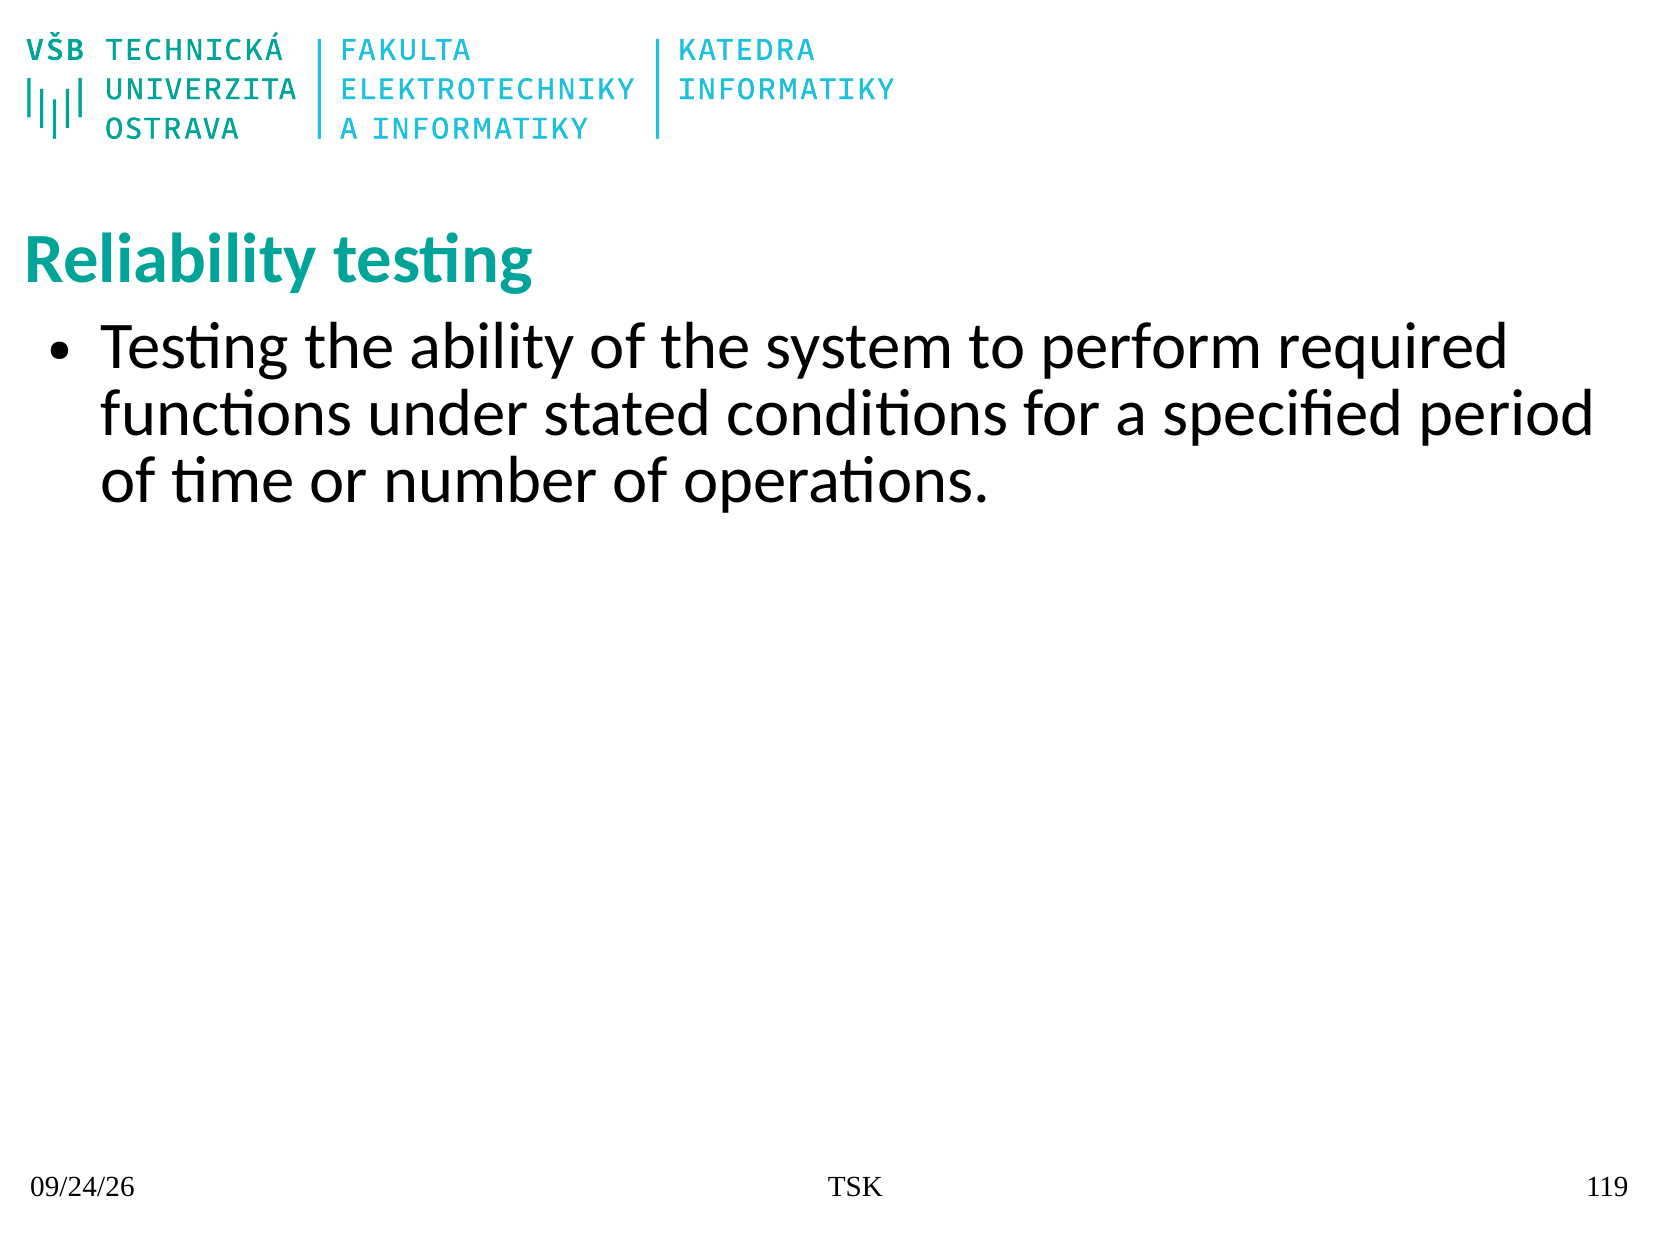

# Reliability testing
Testing the ability of the system to perform required functions under stated conditions for a specified period of time or number of operations.
TSK
119